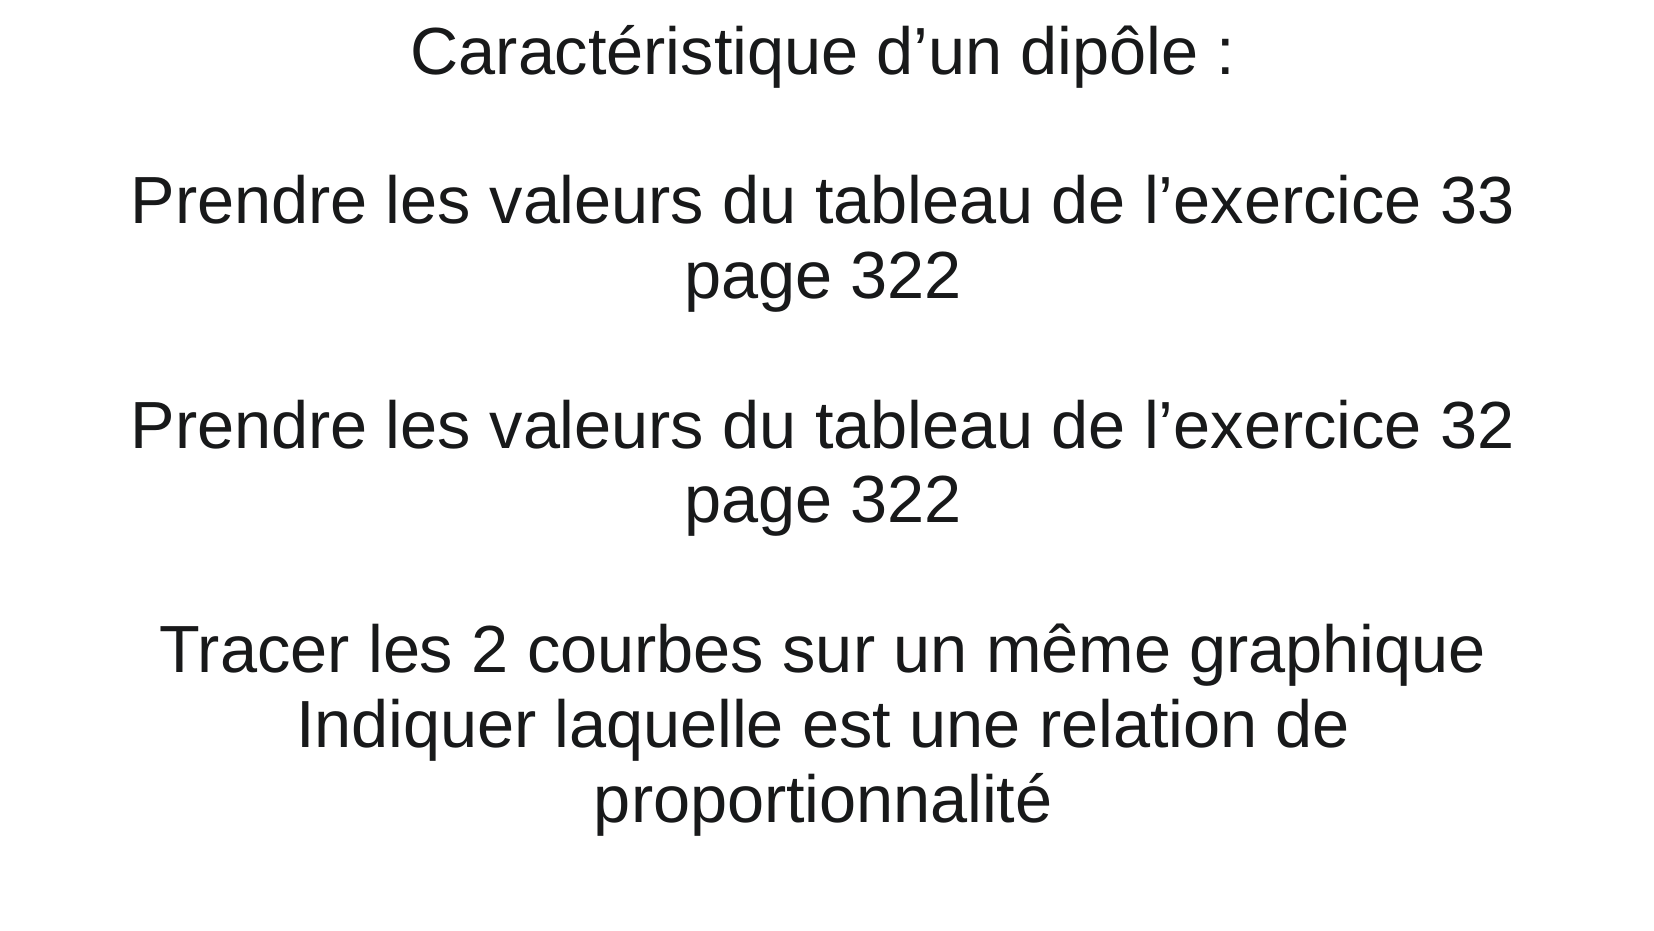

# Caractéristique d’un dipôle :
Prendre les valeurs du tableau de l’exercice 33 page 322
Prendre les valeurs du tableau de l’exercice 32 page 322
Tracer les 2 courbes sur un même graphique
Indiquer laquelle est une relation de proportionnalité